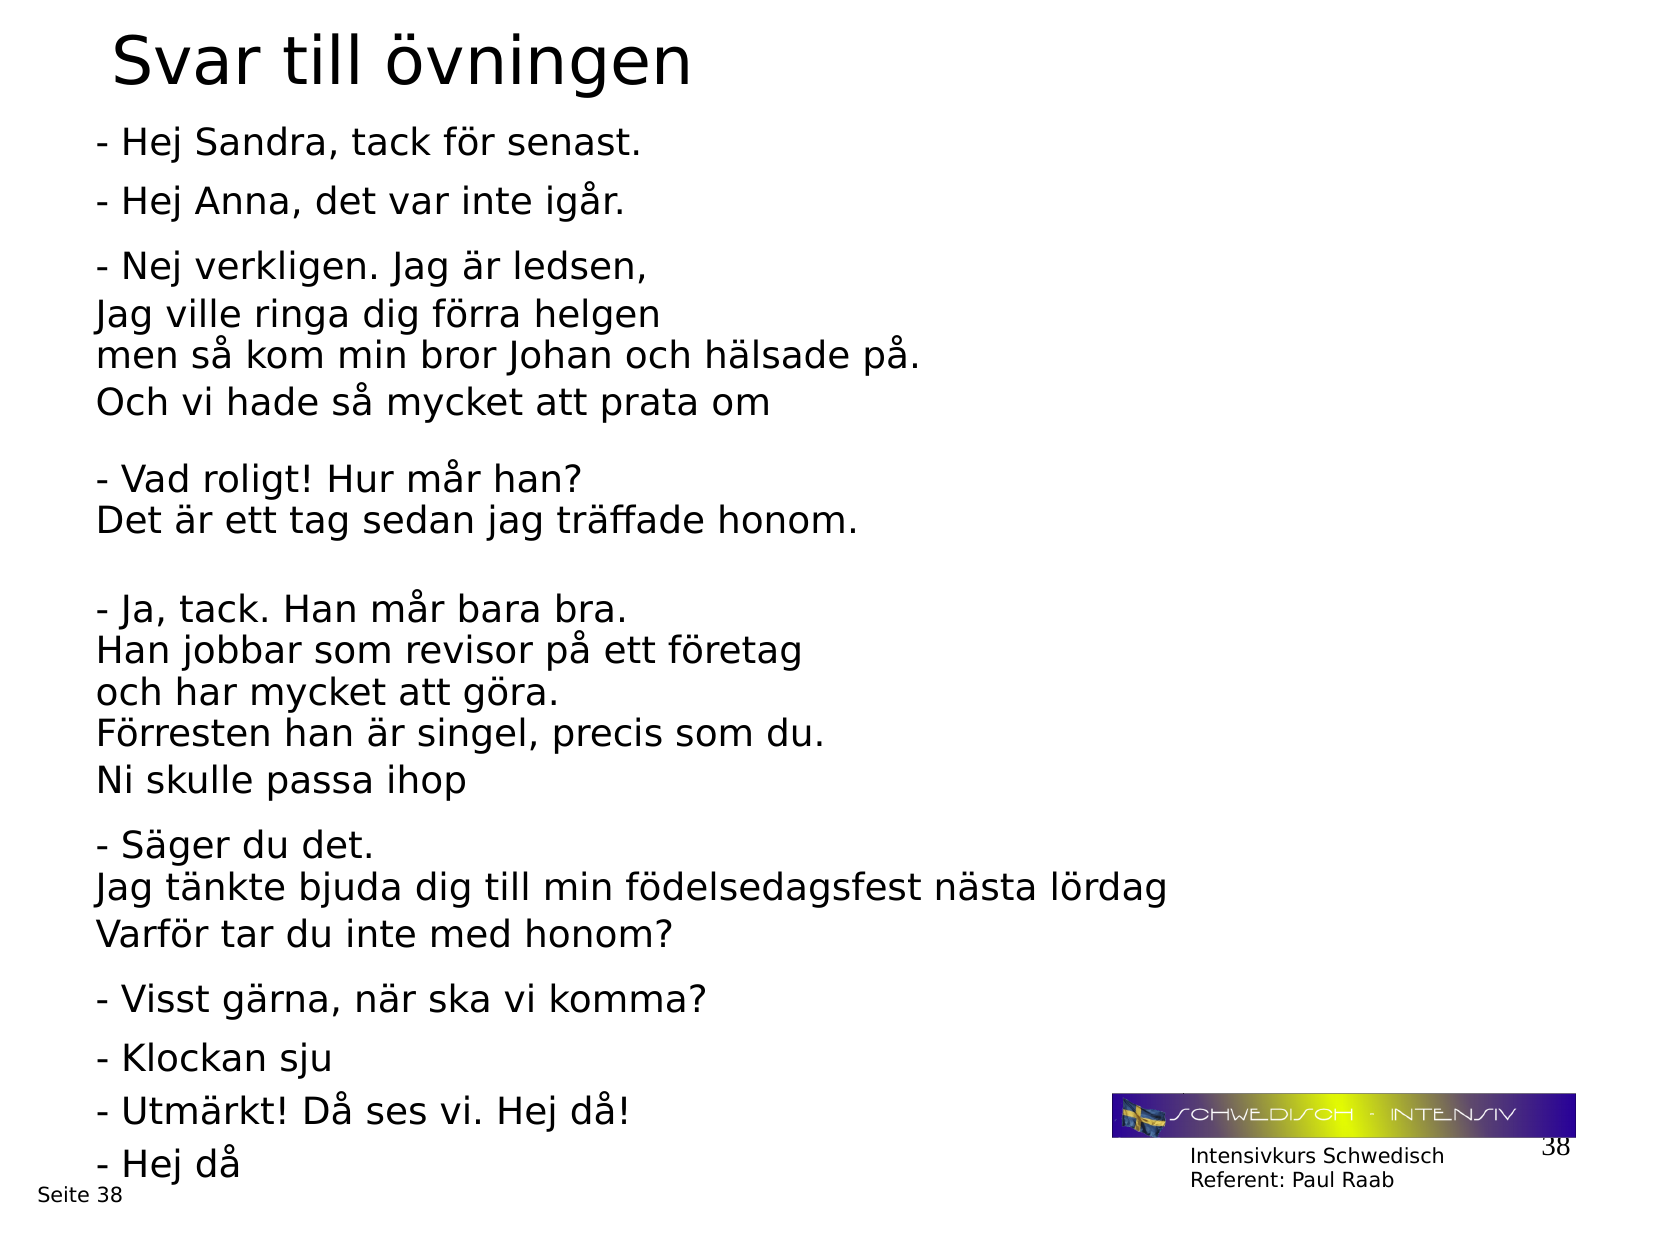

Svar till övningen
- Hej Sandra, tack för senast.
- Hej Anna, det var inte igår.
- Nej verkligen. Jag är ledsen,
Jag ville ringa dig förra helgen
men så kom min bror Johan och hälsade på.
Och vi hade så mycket att prata om
- Vad roligt! Hur mår han?
Det är ett tag sedan jag träffade honom.
- Ja, tack. Han mår bara bra.
Han jobbar som revisor på ett företag
och har mycket att göra.
Förresten han är singel, precis som du.
Ni skulle passa ihop
- Säger du det.
Jag tänkte bjuda dig till min födelsedagsfest nästa lördag
Varför tar du inte med honom?
- Visst gärna, när ska vi komma?
- Klockan sju
- Utmärkt! Då ses vi. Hej då!
- Hej då